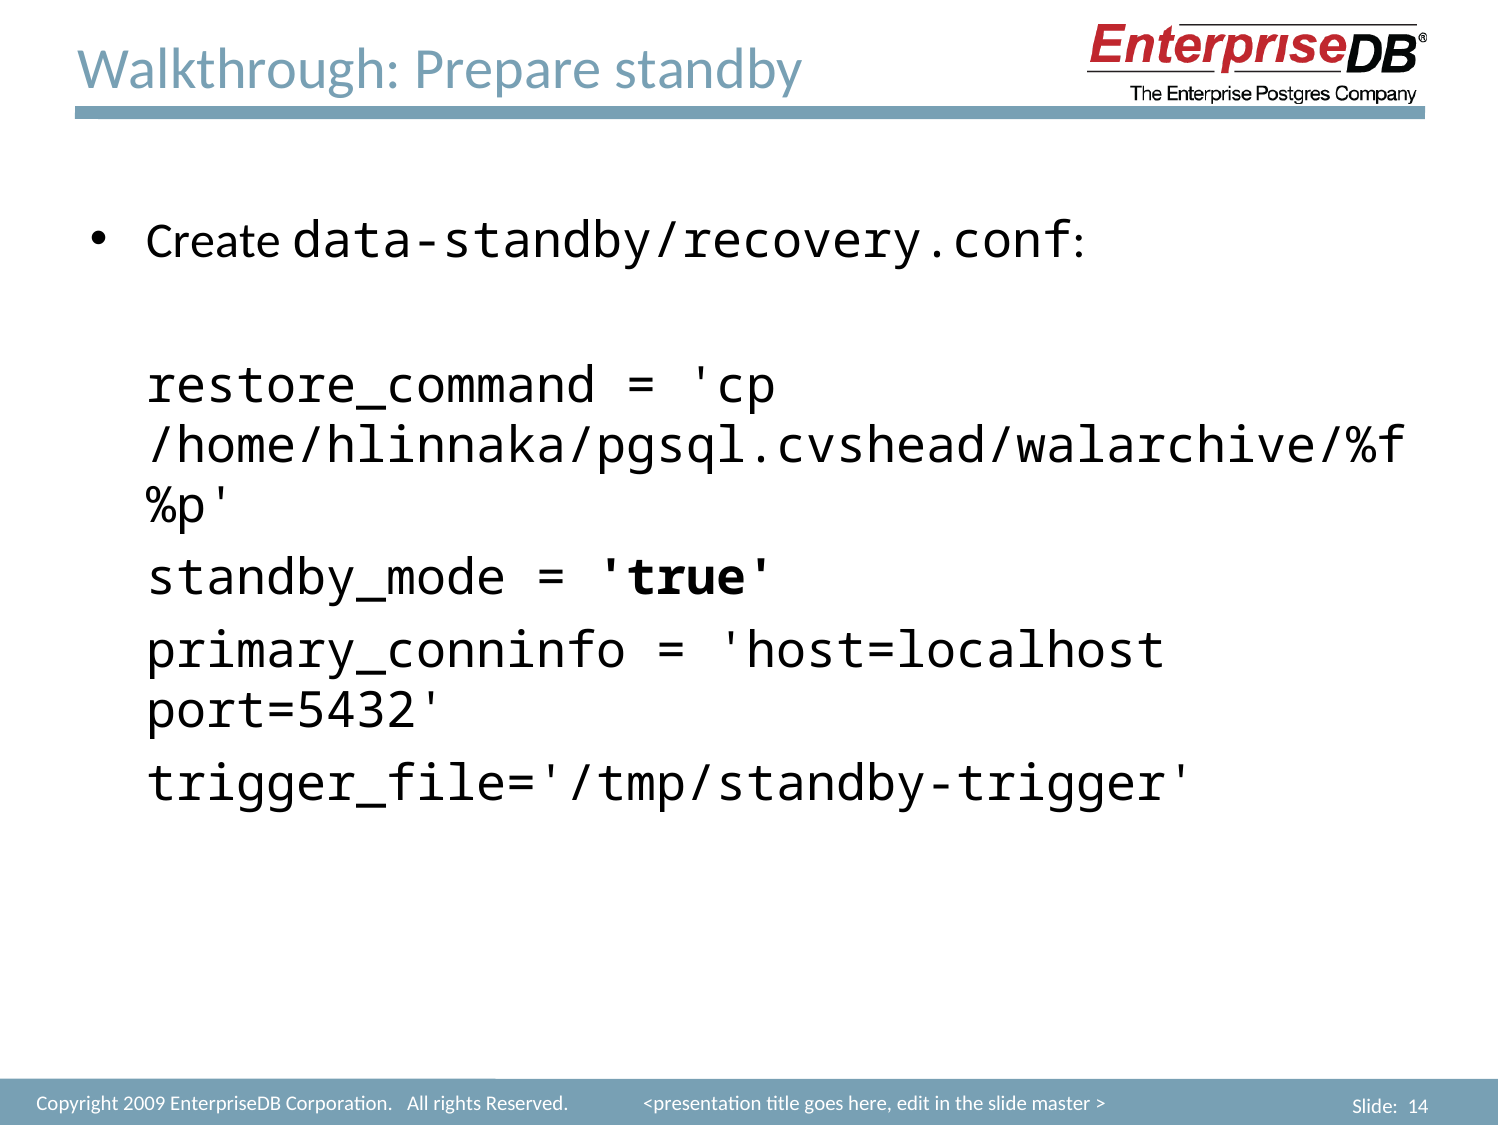

# Walkthrough: Prepare standby
Create data-standby/recovery.conf:
restore_command = 'cp /home/hlinnaka/pgsql.cvshead/walarchive/%f %p'
standby_mode = 'true'
primary_conninfo = 'host=localhost port=5432'
trigger_file='/tmp/standby-trigger'